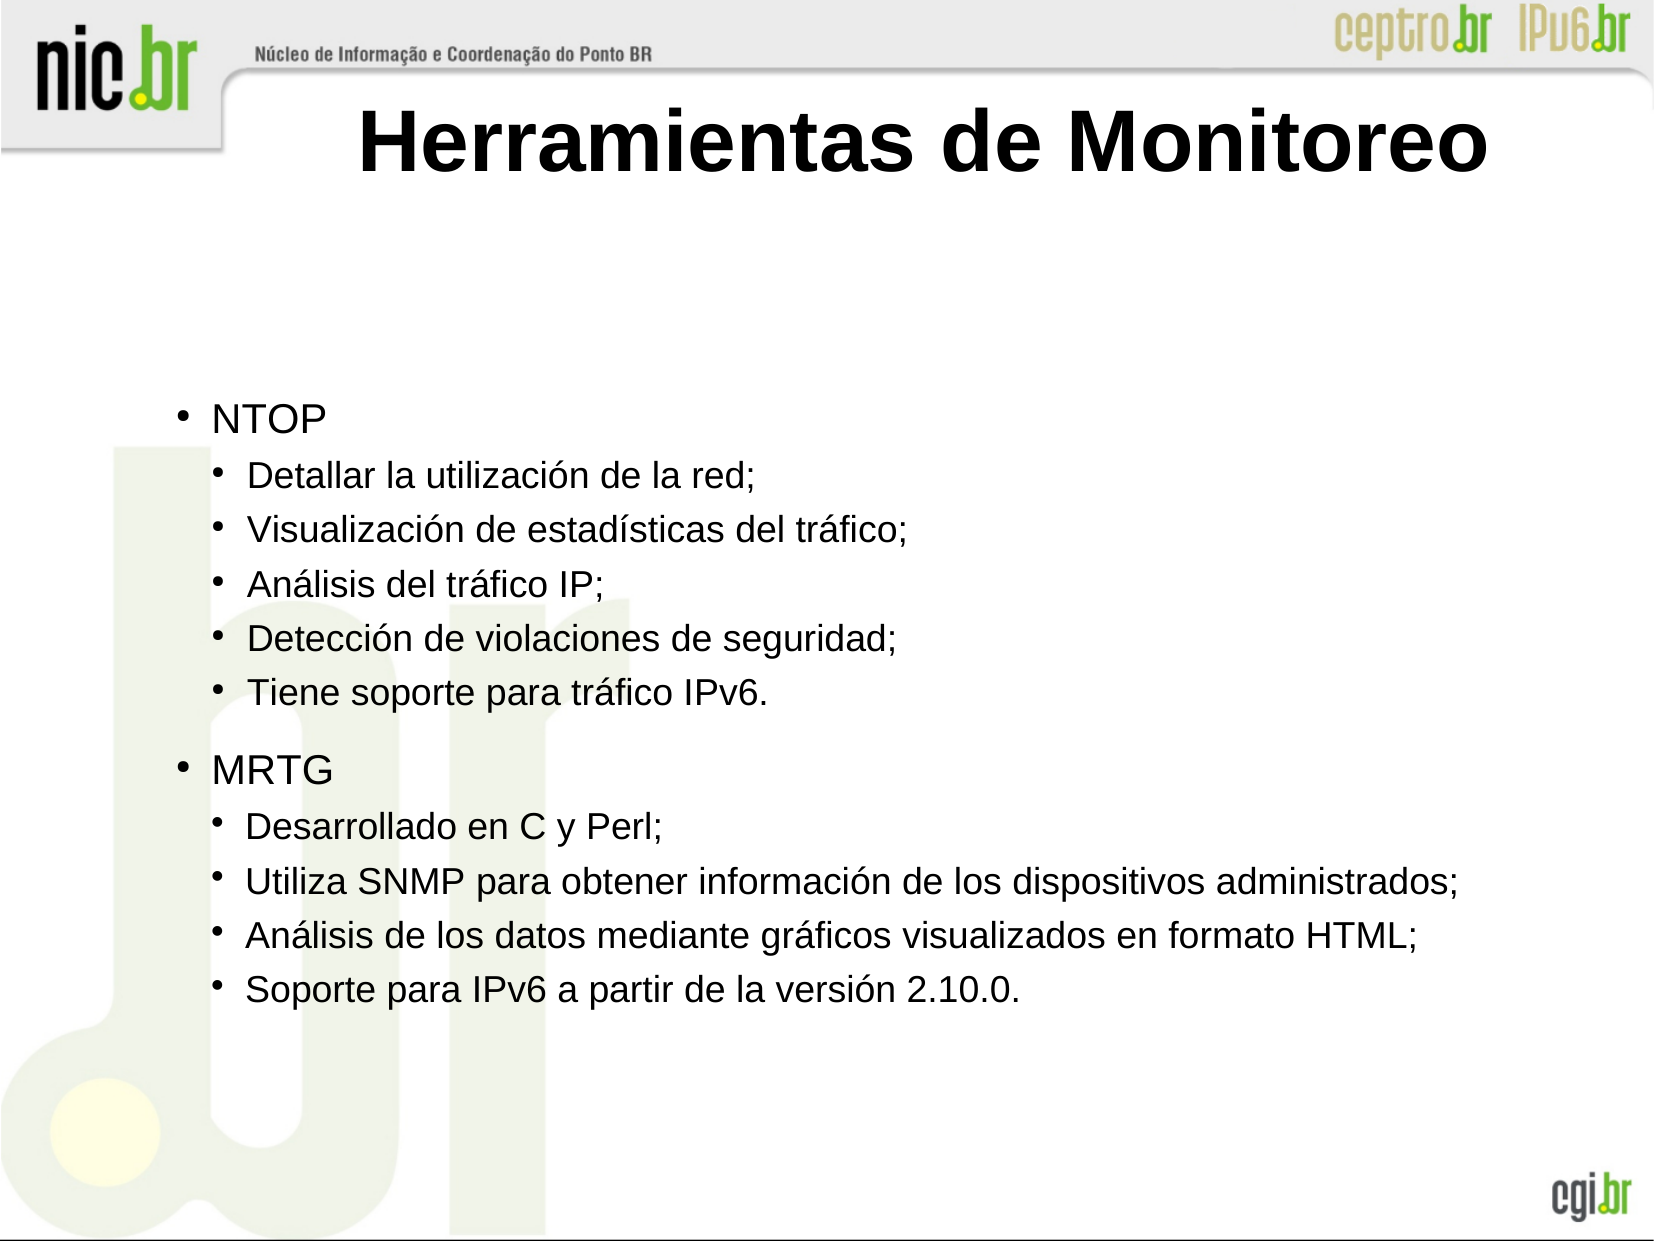

Herramientas de Monitoreo
NTOP
Detallar la utilización de la red;
Visualización de estadísticas del tráfico;
Análisis del tráfico IP;
Detección de violaciones de seguridad;
Tiene soporte para tráfico IPv6.
MRTG
Desarrollado en C y Perl;
Utiliza SNMP para obtener información de los dispositivos administrados;
Análisis de los datos mediante gráficos visualizados en formato HTML;
Soporte para IPv6 a partir de la versión 2.10.0.